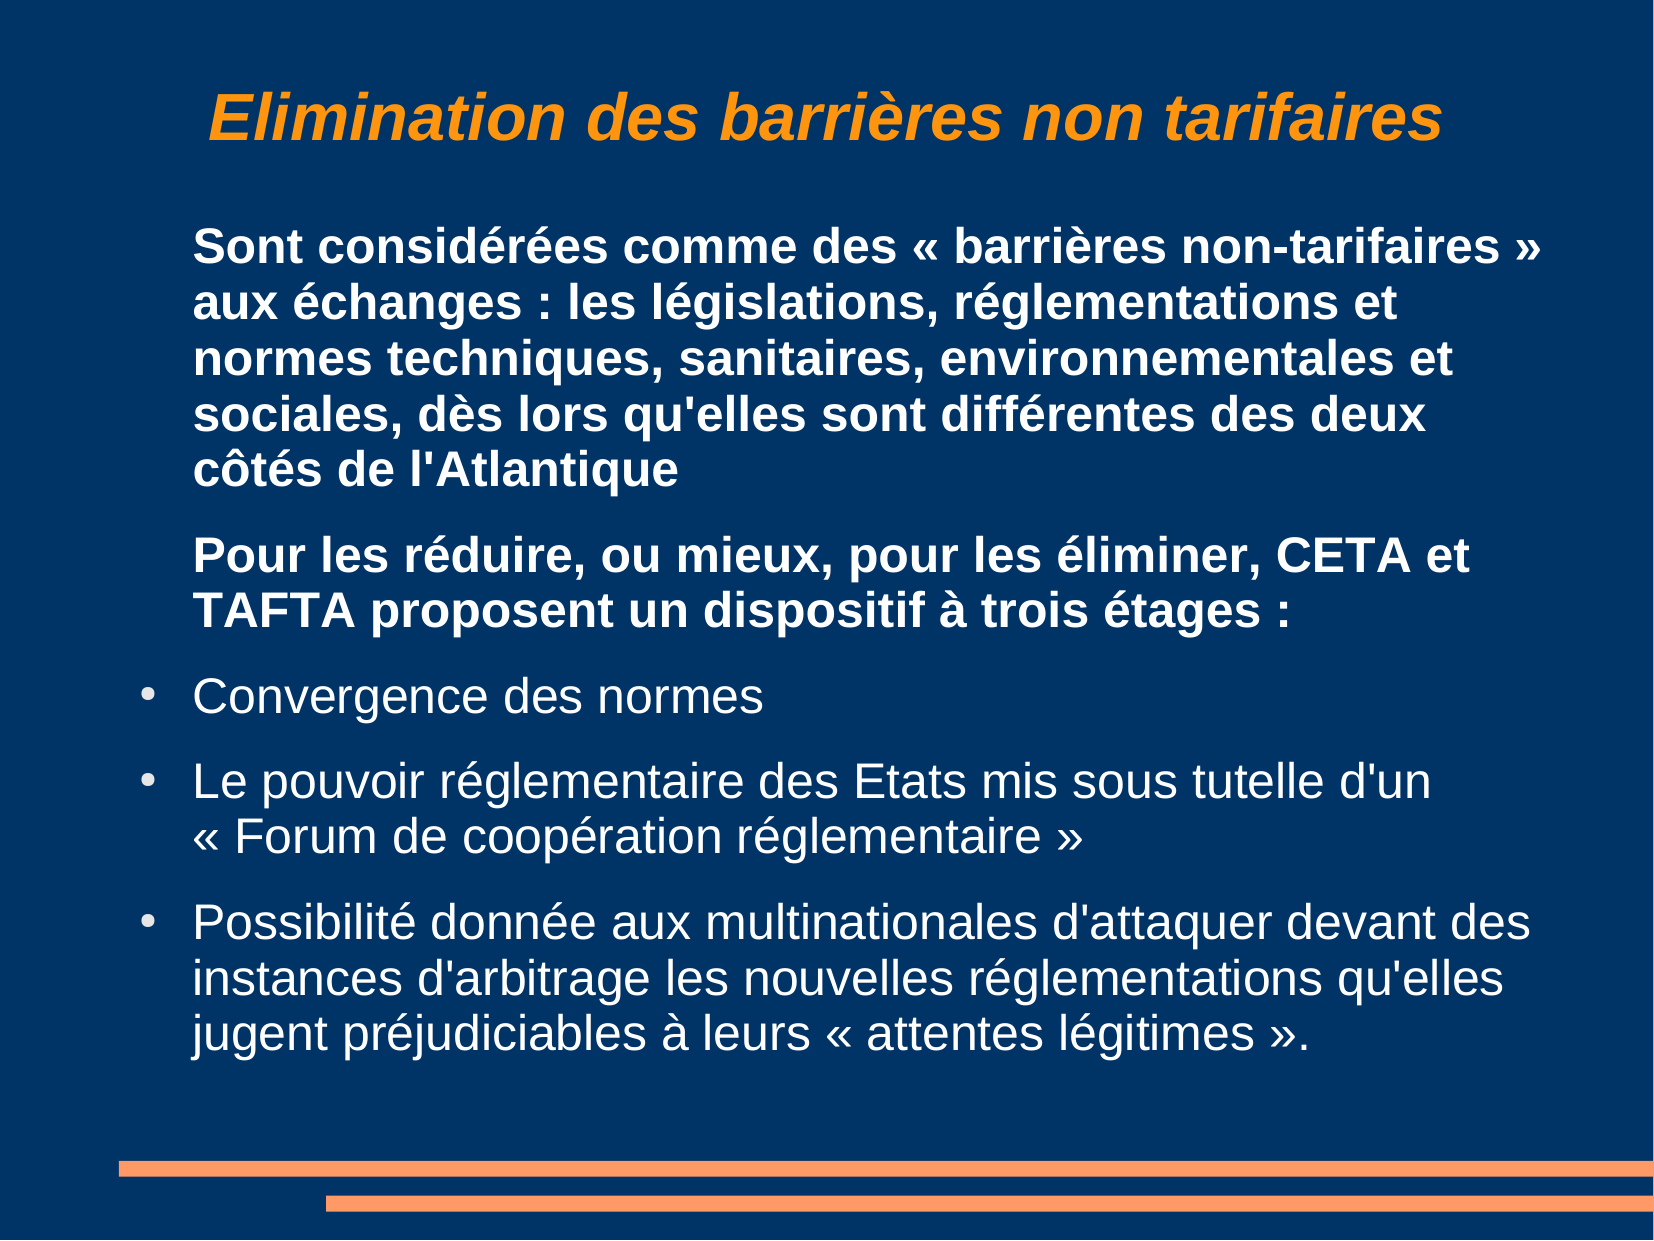

# Elimination des barrières non tarifaires
Sont considérées comme des « barrières non-tarifaires » aux échanges : les législations, réglementations et normes techniques, sanitaires, environnementales et sociales, dès lors qu'elles sont différentes des deux côtés de l'Atlantique
Pour les réduire, ou mieux, pour les éliminer, CETA et TAFTA proposent un dispositif à trois étages :
Convergence des normes
Le pouvoir réglementaire des Etats mis sous tutelle d'un « Forum de coopération réglementaire »
Possibilité donnée aux multinationales d'attaquer devant des instances d'arbitrage les nouvelles réglementations qu'elles jugent préjudiciables à leurs « attentes légitimes ».